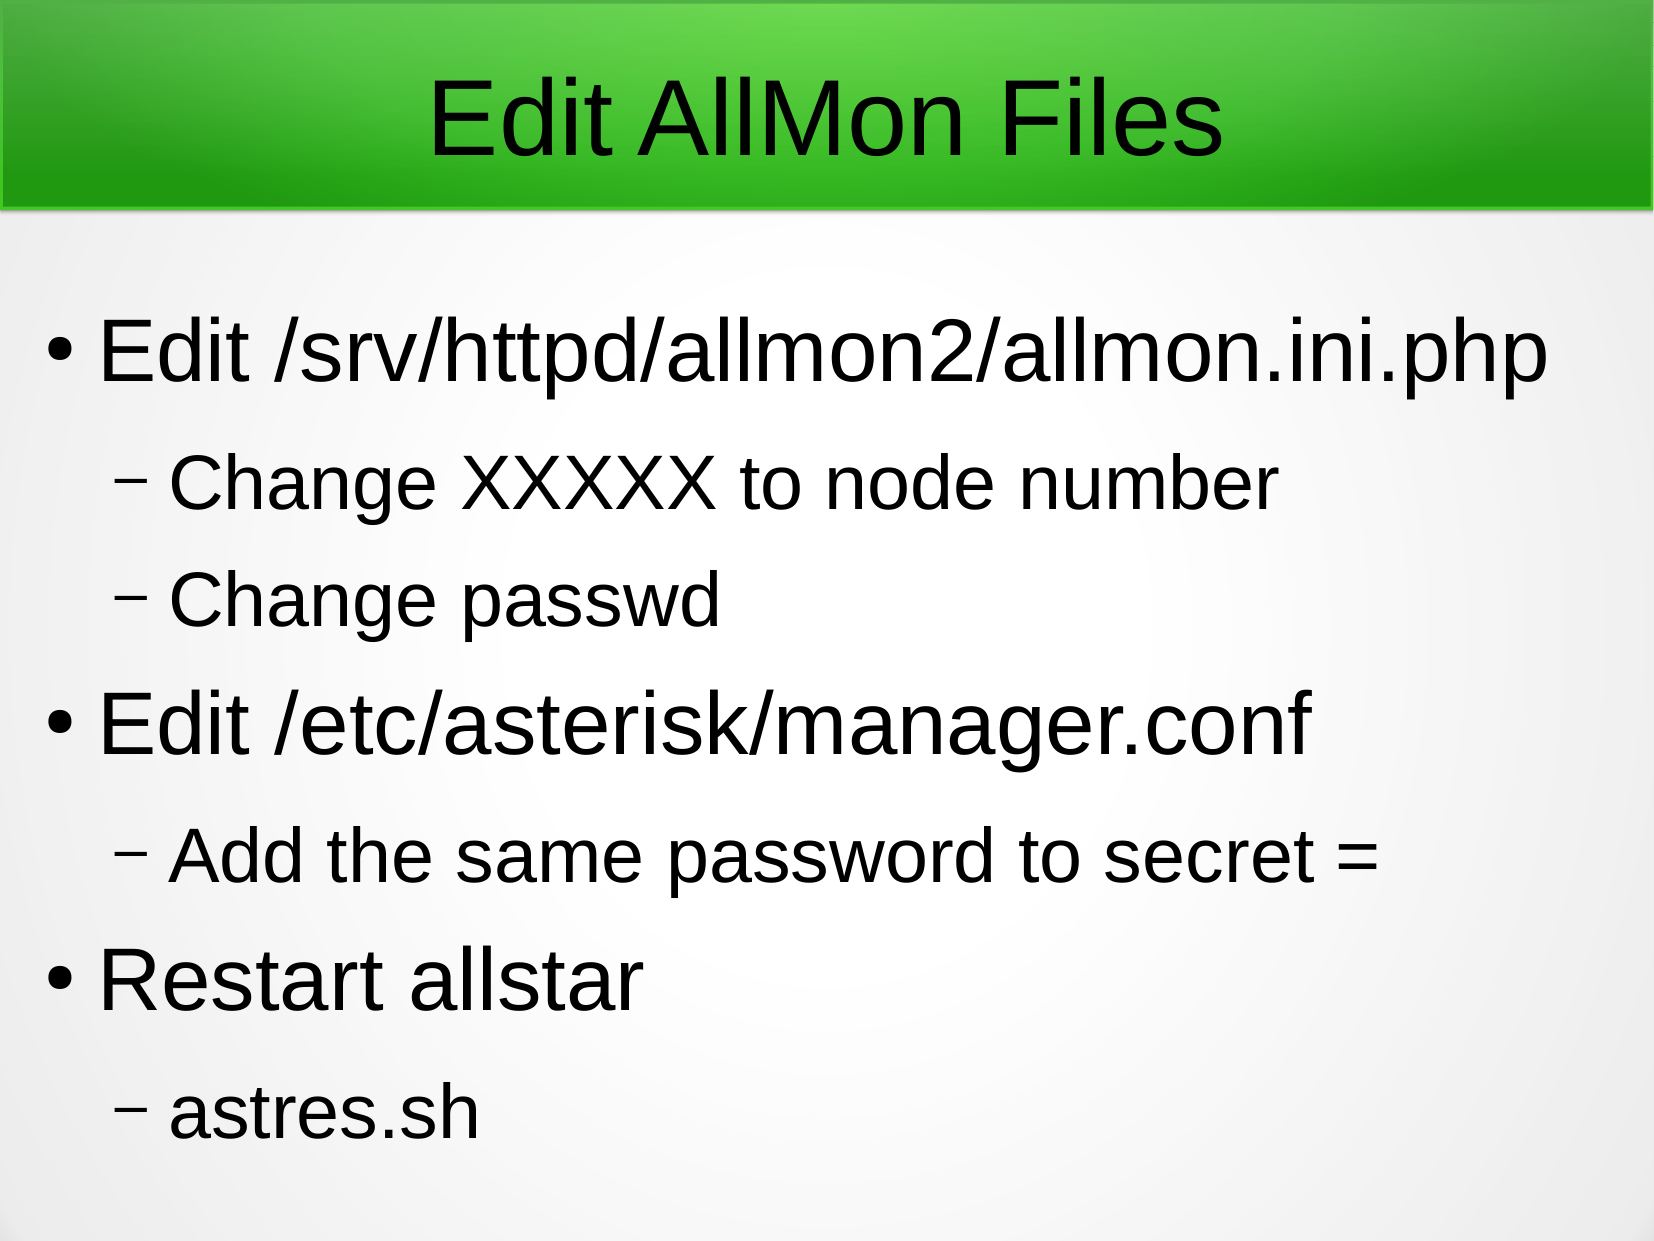

# Edit AllMon Files
Edit /srv/httpd/allmon2/allmon.ini.php
Change XXXXX to node number
Change passwd
Edit /etc/asterisk/manager.conf
Add the same password to secret =
Restart allstar
astres.sh